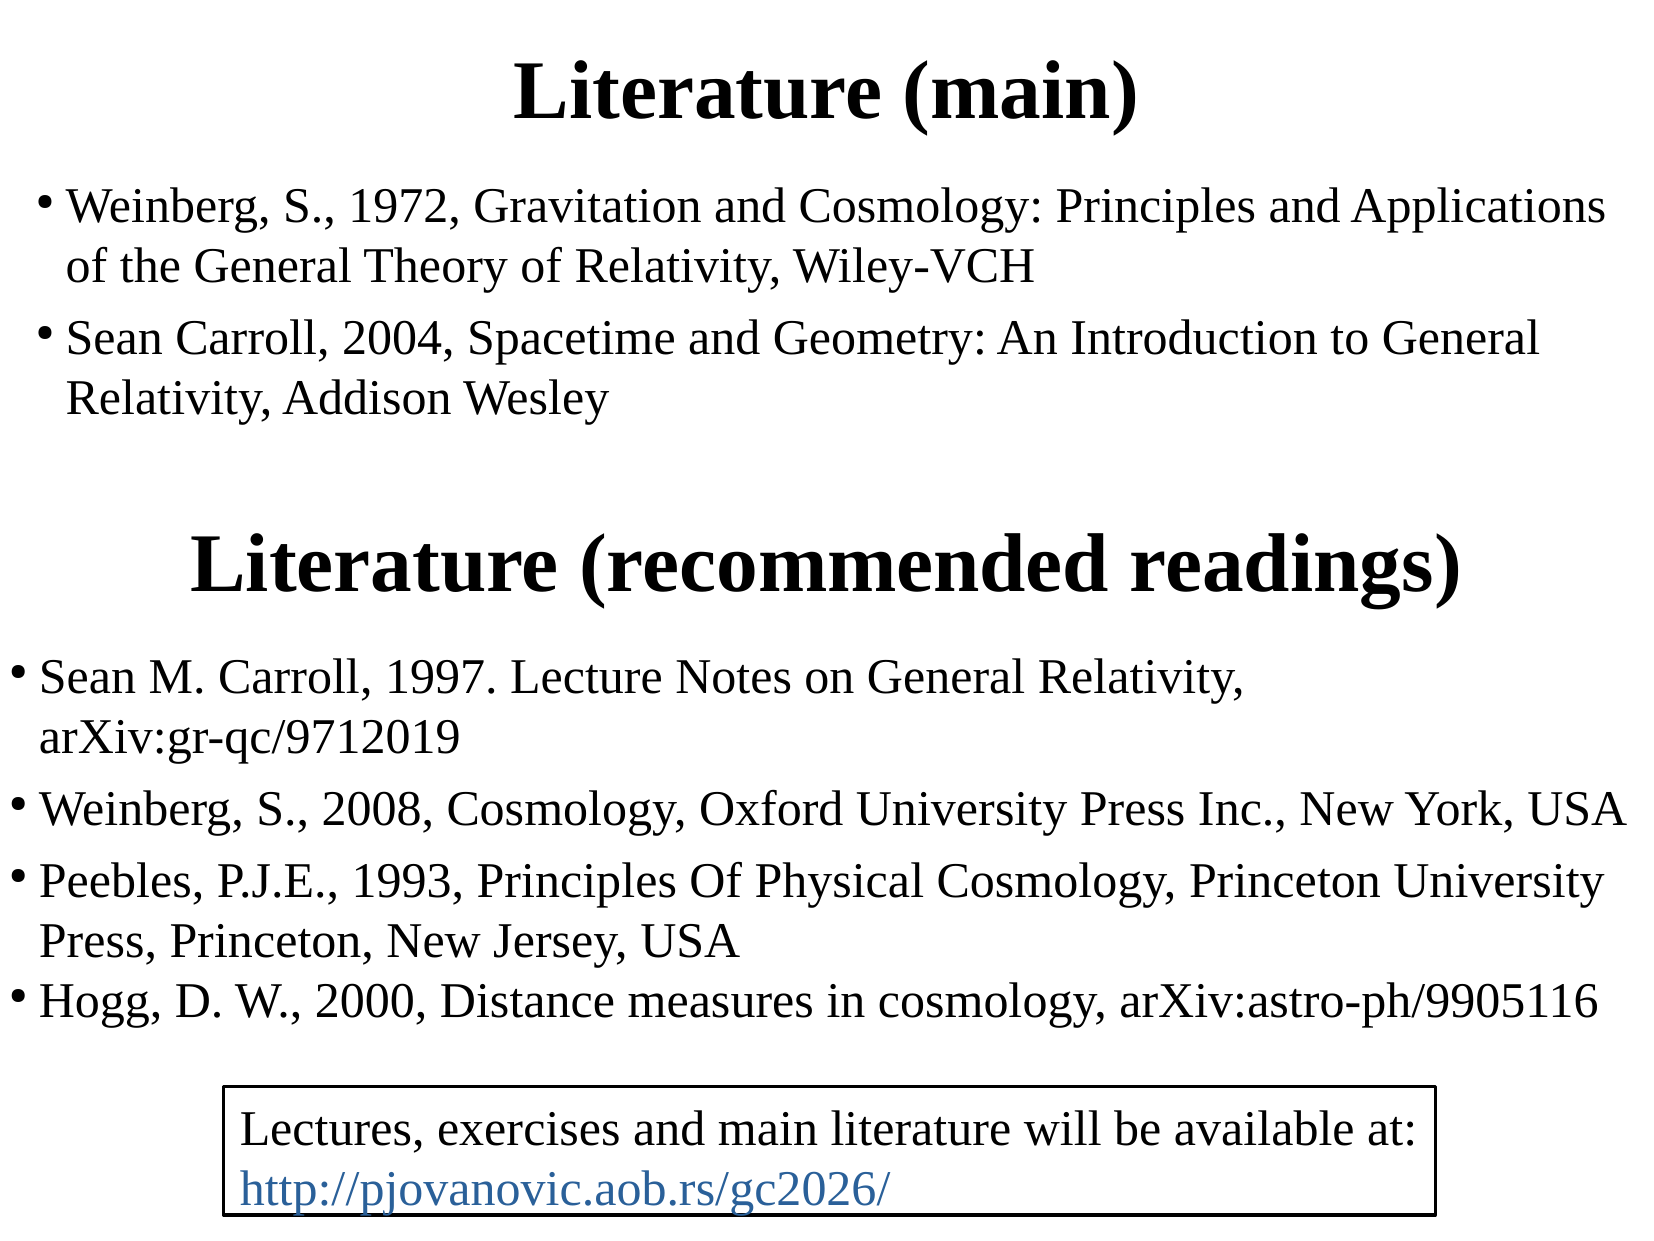

# Literature (main)
Weinberg, S., 1972, Gravitation and Cosmology: Principles and Applications of the General Theory of Relativity, Wiley-VCH
Sean Carroll, 2004, Spacetime and Geometry: An Introduction to General Relativity, Addison Wesley
Literature (recommended readings)
Sean M. Carroll, 1997. Lecture Notes on General Relativity, arXiv:gr-qc/9712019
Weinberg, S., 2008, Cosmology, Oxford University Press Inc., New York, USA
Peebles, P.J.E., 1993, Principles Of Physical Cosmology, Princeton University Press, Princeton, New Jersey, USA
Hogg, D. W., 2000, Distance measures in cosmology, arXiv:astro-ph/9905116
Lectures, exercises and main literature will be available at:
http://pjovanovic.aob.rs/gc2026/